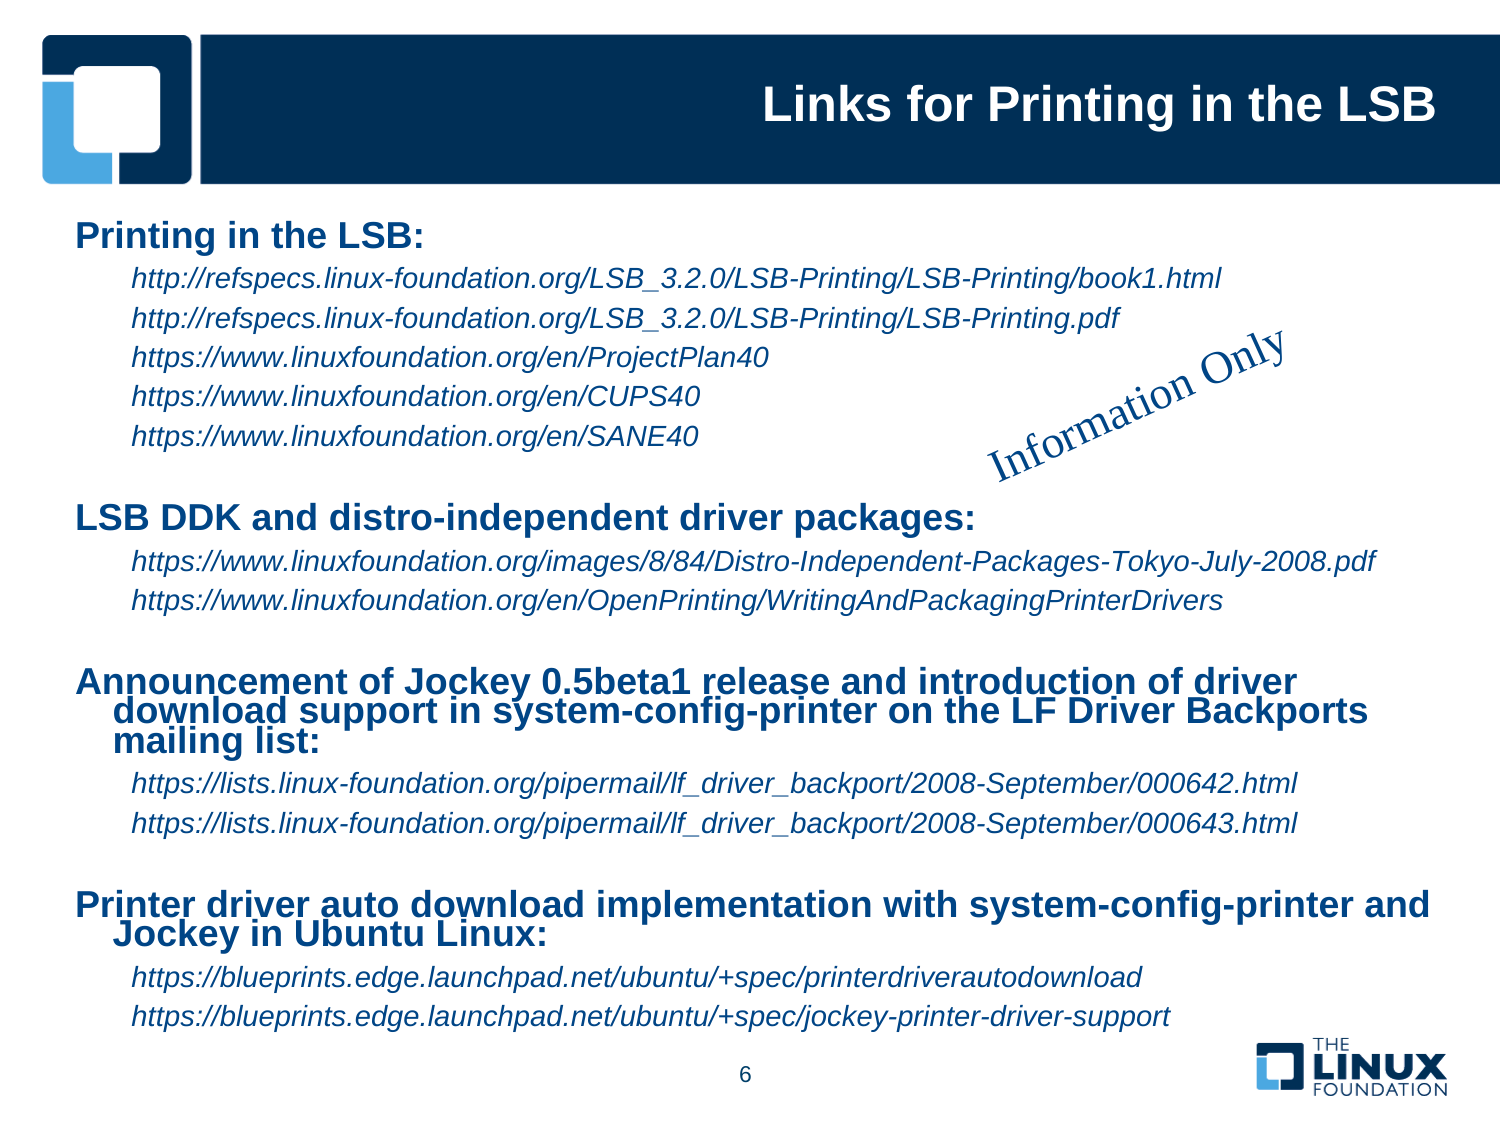

# Links for Printing in the LSB
Printing in the LSB:
http://refspecs.linux-foundation.org/LSB_3.2.0/LSB-Printing/LSB-Printing/book1.html
http://refspecs.linux-foundation.org/LSB_3.2.0/LSB-Printing/LSB-Printing.pdf
https://www.linuxfoundation.org/en/ProjectPlan40
https://www.linuxfoundation.org/en/CUPS40
https://www.linuxfoundation.org/en/SANE40
LSB DDK and distro-independent driver packages:
https://www.linuxfoundation.org/images/8/84/Distro-Independent-Packages-Tokyo-July-2008.pdf
https://www.linuxfoundation.org/en/OpenPrinting/WritingAndPackagingPrinterDrivers
Announcement of Jockey 0.5beta1 release and introduction of driver download support in system-config-printer on the LF Driver Backports mailing list:
https://lists.linux-foundation.org/pipermail/lf_driver_backport/2008-September/000642.html
https://lists.linux-foundation.org/pipermail/lf_driver_backport/2008-September/000643.html
Printer driver auto download implementation with system-config-printer and Jockey in Ubuntu Linux:
https://blueprints.edge.launchpad.net/ubuntu/+spec/printerdriverautodownload
https://blueprints.edge.launchpad.net/ubuntu/+spec/jockey-printer-driver-support
Information Only
6